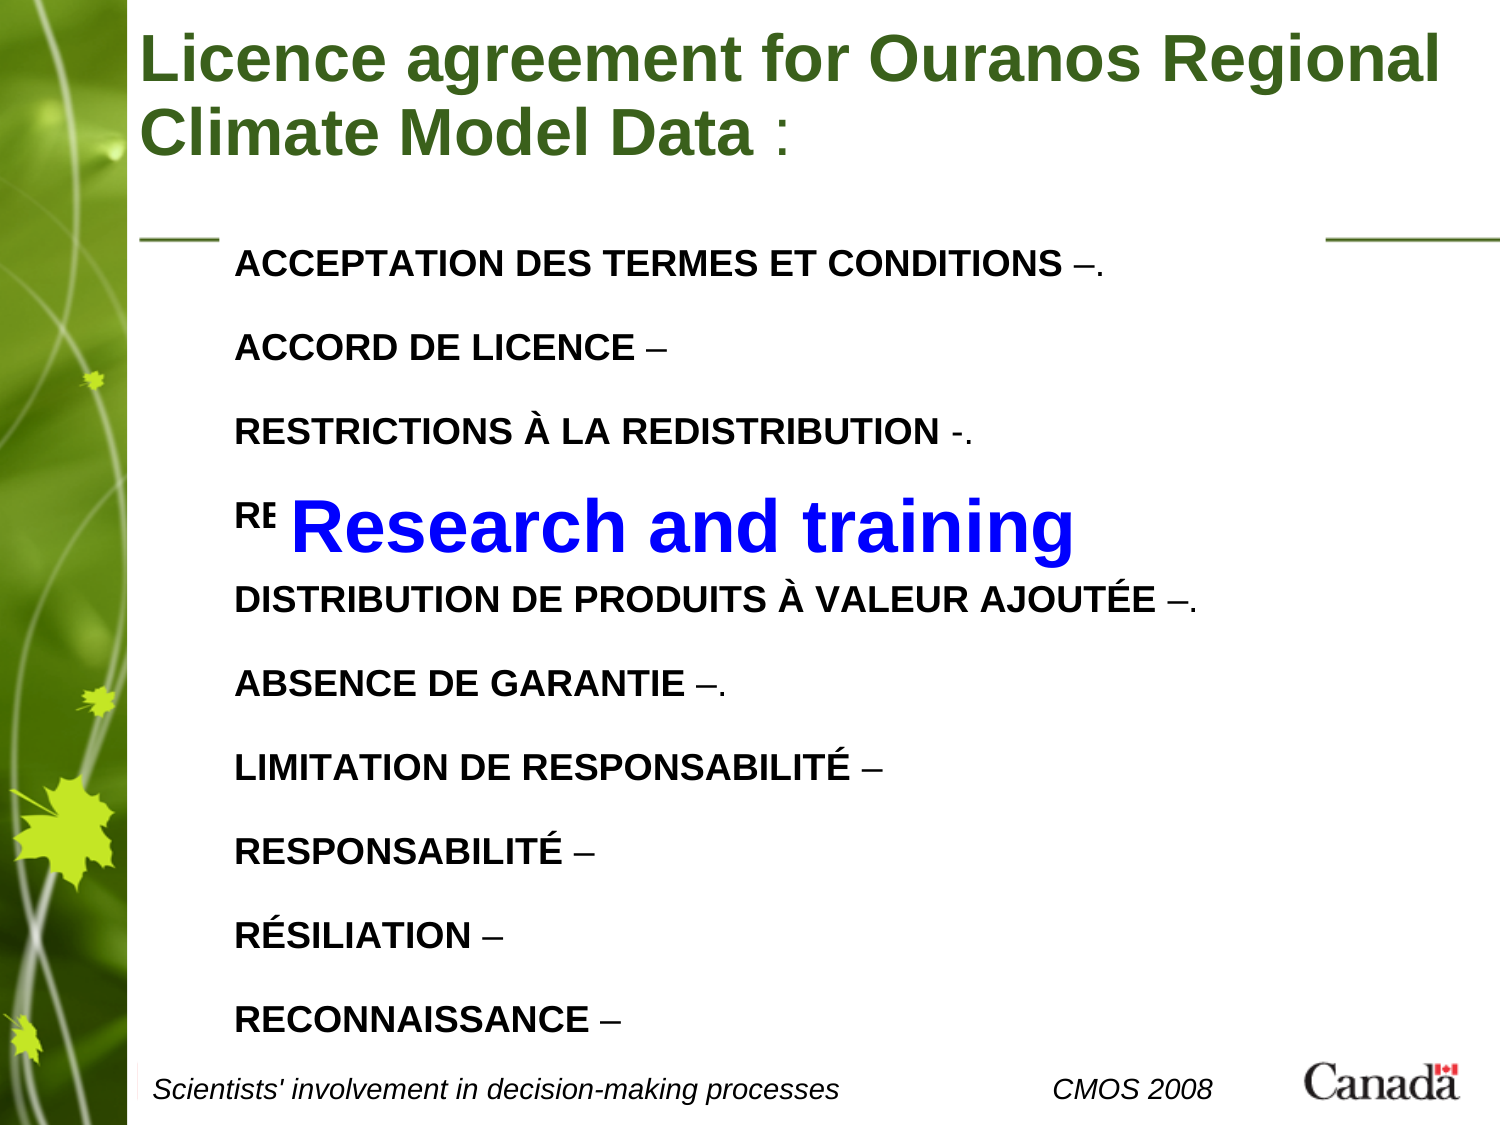

# Licence agreement for Ouranos Regional Climate Model Data :
ACCEPTATION DES TERMES ET CONDITIONS –.
ACCORD DE LICENCE –
RESTRICTIONS À LA REDISTRIBUTION -.
RECHERCHE ET FORMATION-.
DISTRIBUTION DE PRODUITS À VALEUR AJOUTÉE –.
ABSENCE DE GARANTIE –.
LIMITATION DE RESPONSABILITÉ –
RESPONSABILITÉ –
RÉSILIATION –
RECONNAISSANCE –
Research and training